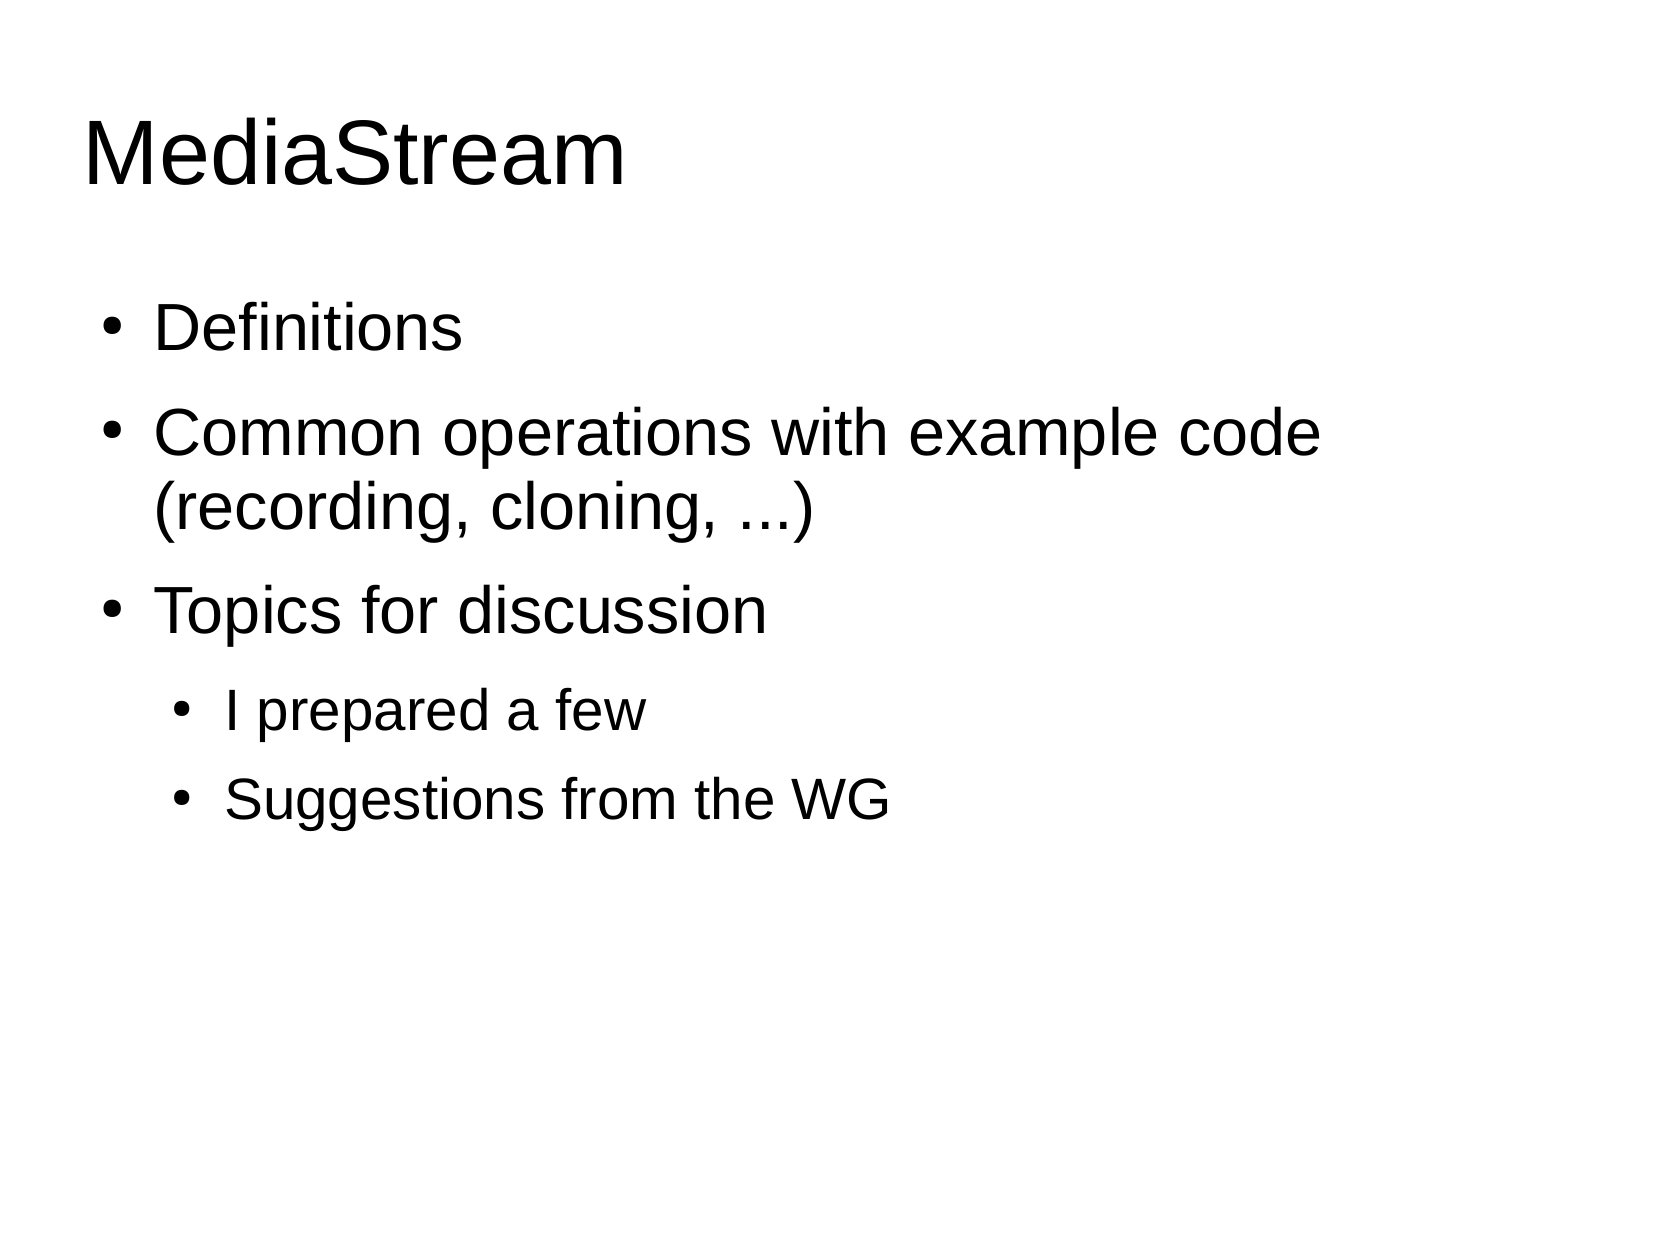

# MediaStream
Definitions
Common operations with example code (recording, cloning, ...)
Topics for discussion
I prepared a few
Suggestions from the WG